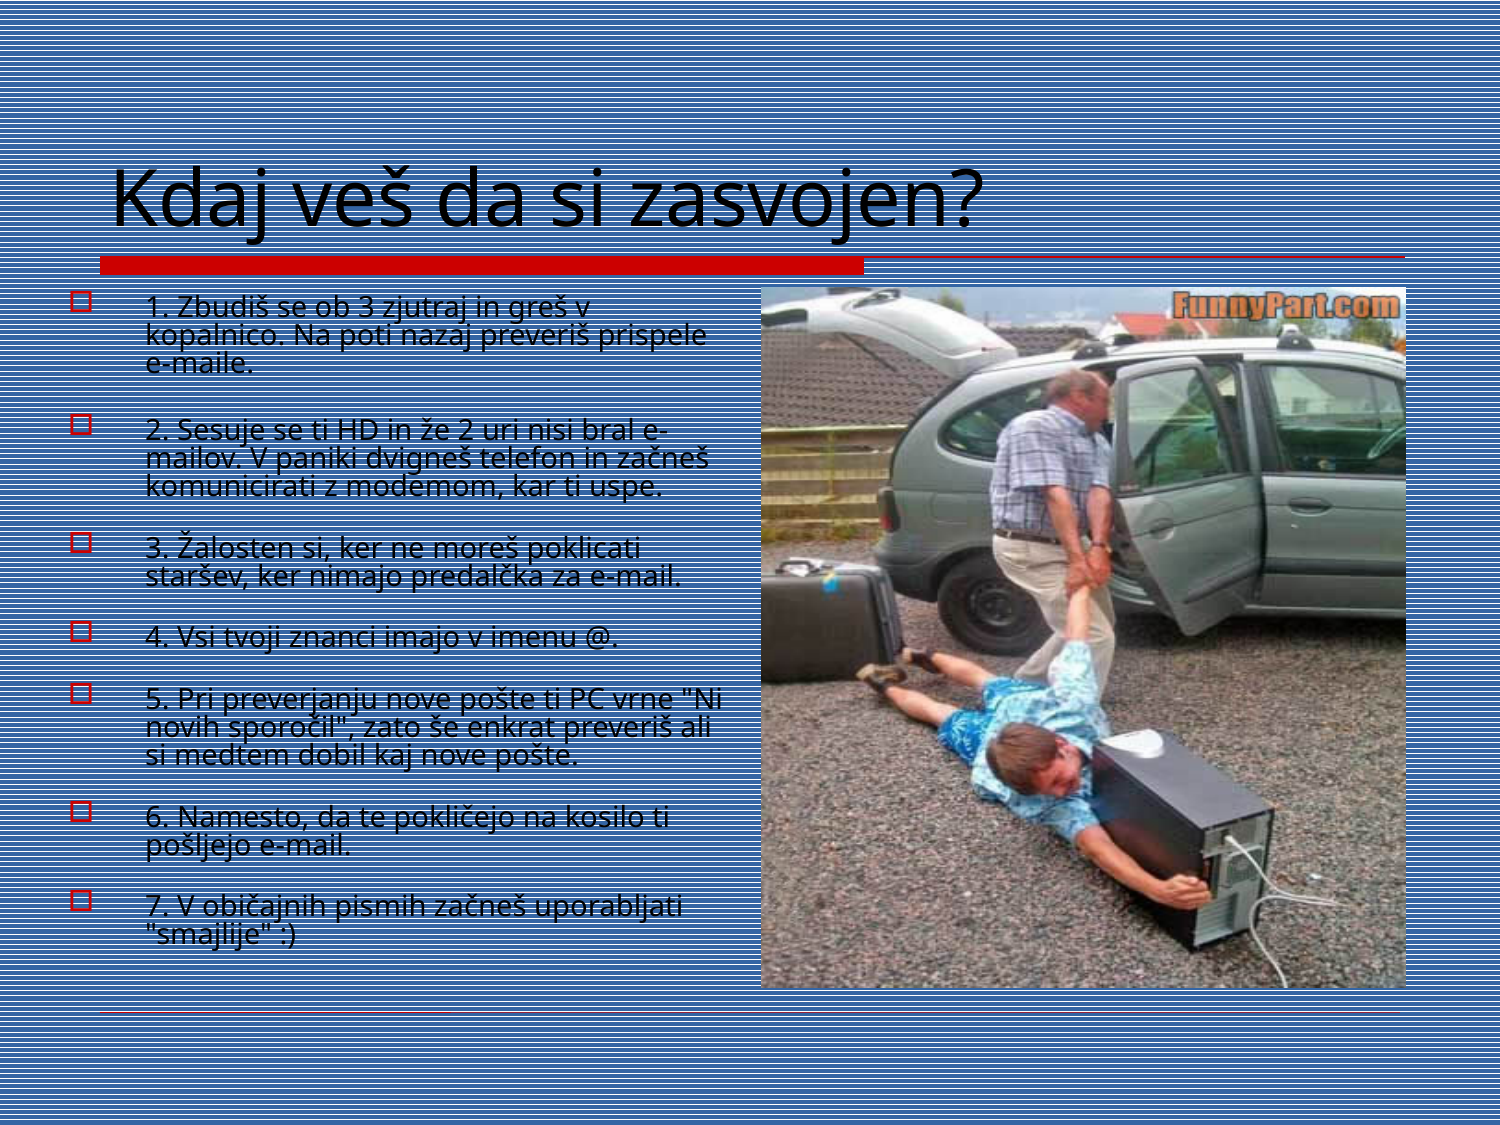

# Kdaj veš da si zasvojen?
1. Zbudiš se ob 3 zjutraj in greš v kopalnico. Na poti nazaj preveriš prispele e-maile.
2. Sesuje se ti HD in že 2 uri nisi bral e-mailov. V paniki dvigneš telefon in začneš komunicirati z modemom, kar ti uspe.
3. Žalosten si, ker ne moreš poklicati staršev, ker nimajo predalčka za e-mail.
4. Vsi tvoji znanci imajo v imenu @.
5. Pri preverjanju nove pošte ti PC vrne "Ni novih sporočil", zato še enkrat preveriš ali si medtem dobil kaj nove pošte.
6. Namesto, da te pokličejo na kosilo ti pošljejo e-mail.
7. V običajnih pismih začneš uporabljati "smajlije" :)